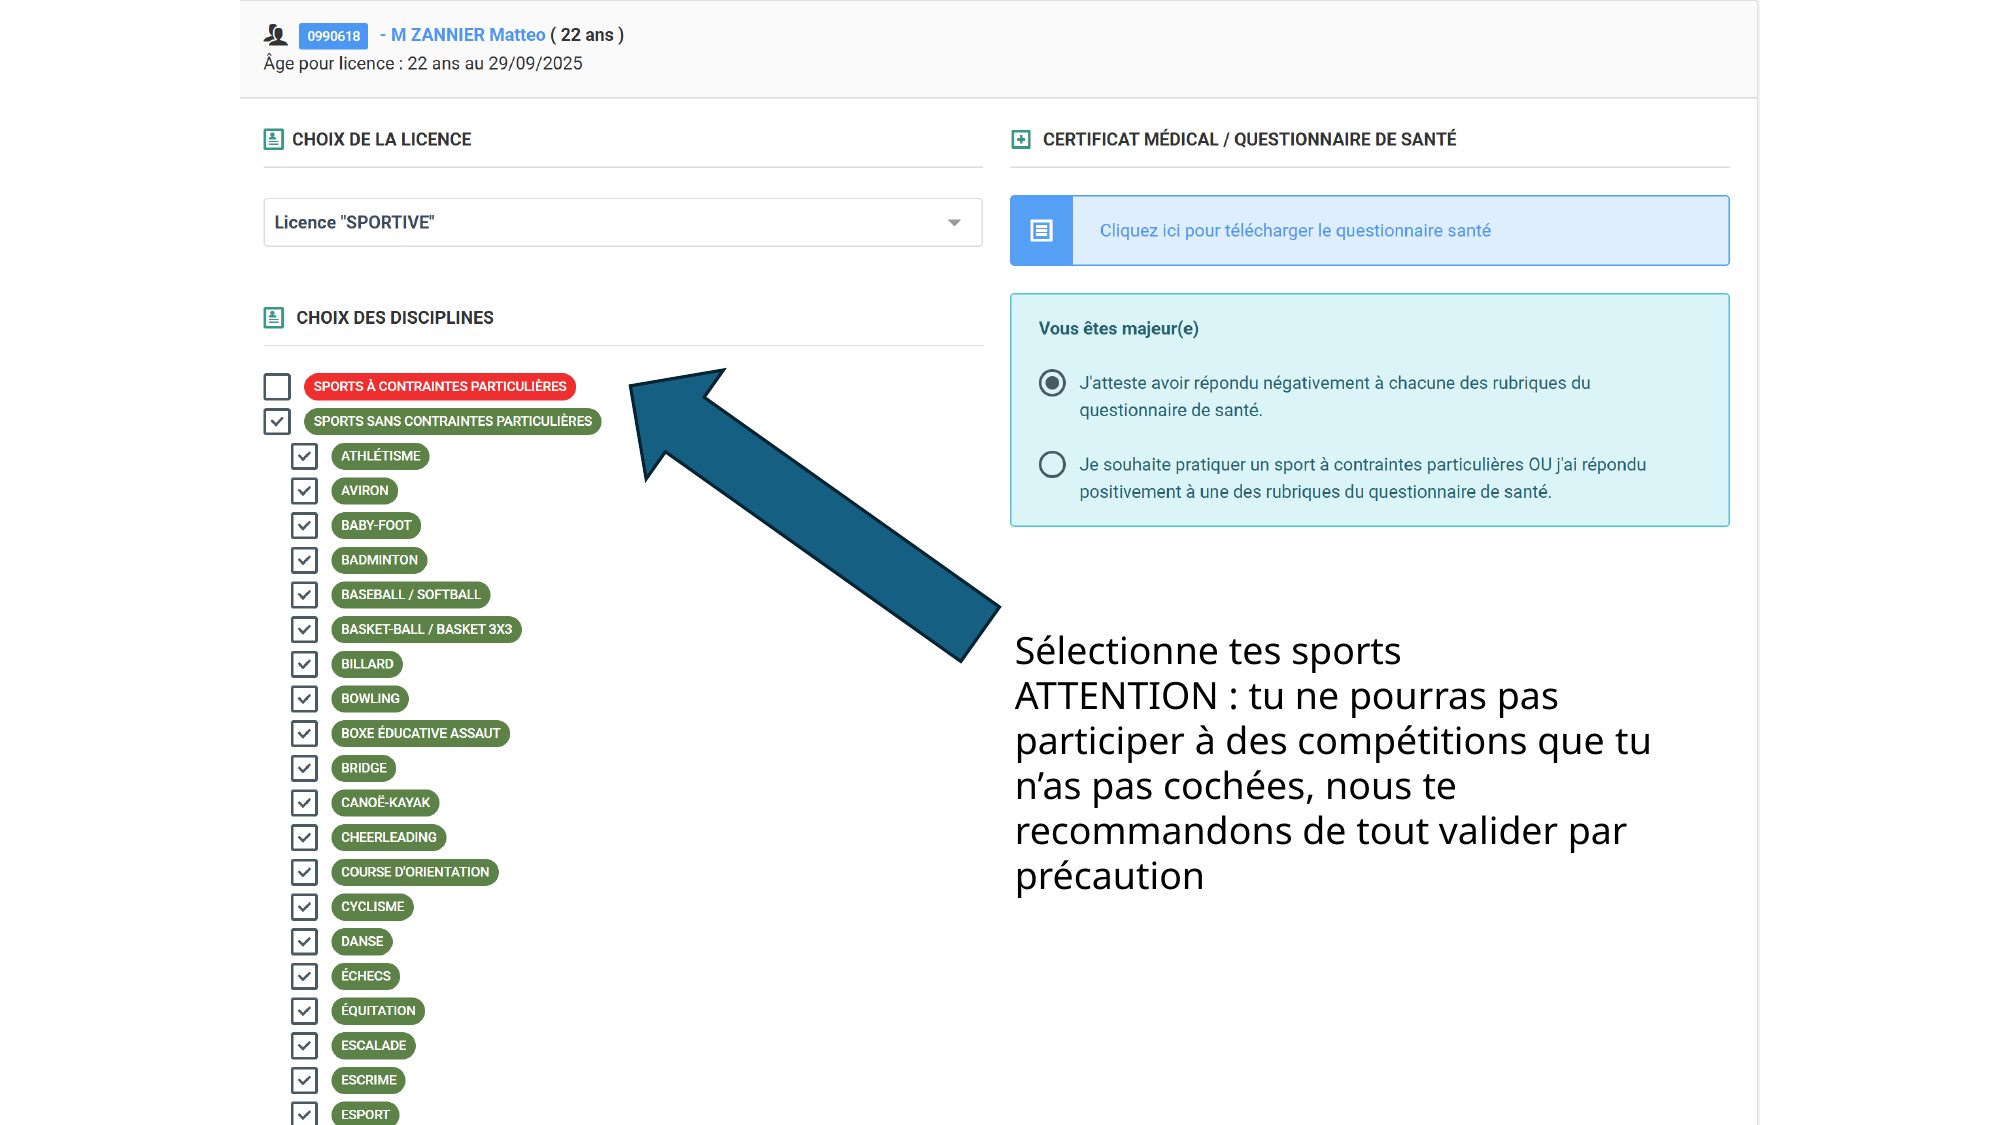

Sélectionne tes sports
ATTENTION : tu ne pourras pas participer à des compétitions que tu n’as pas cochées, nous te recommandons de tout valider par précaution